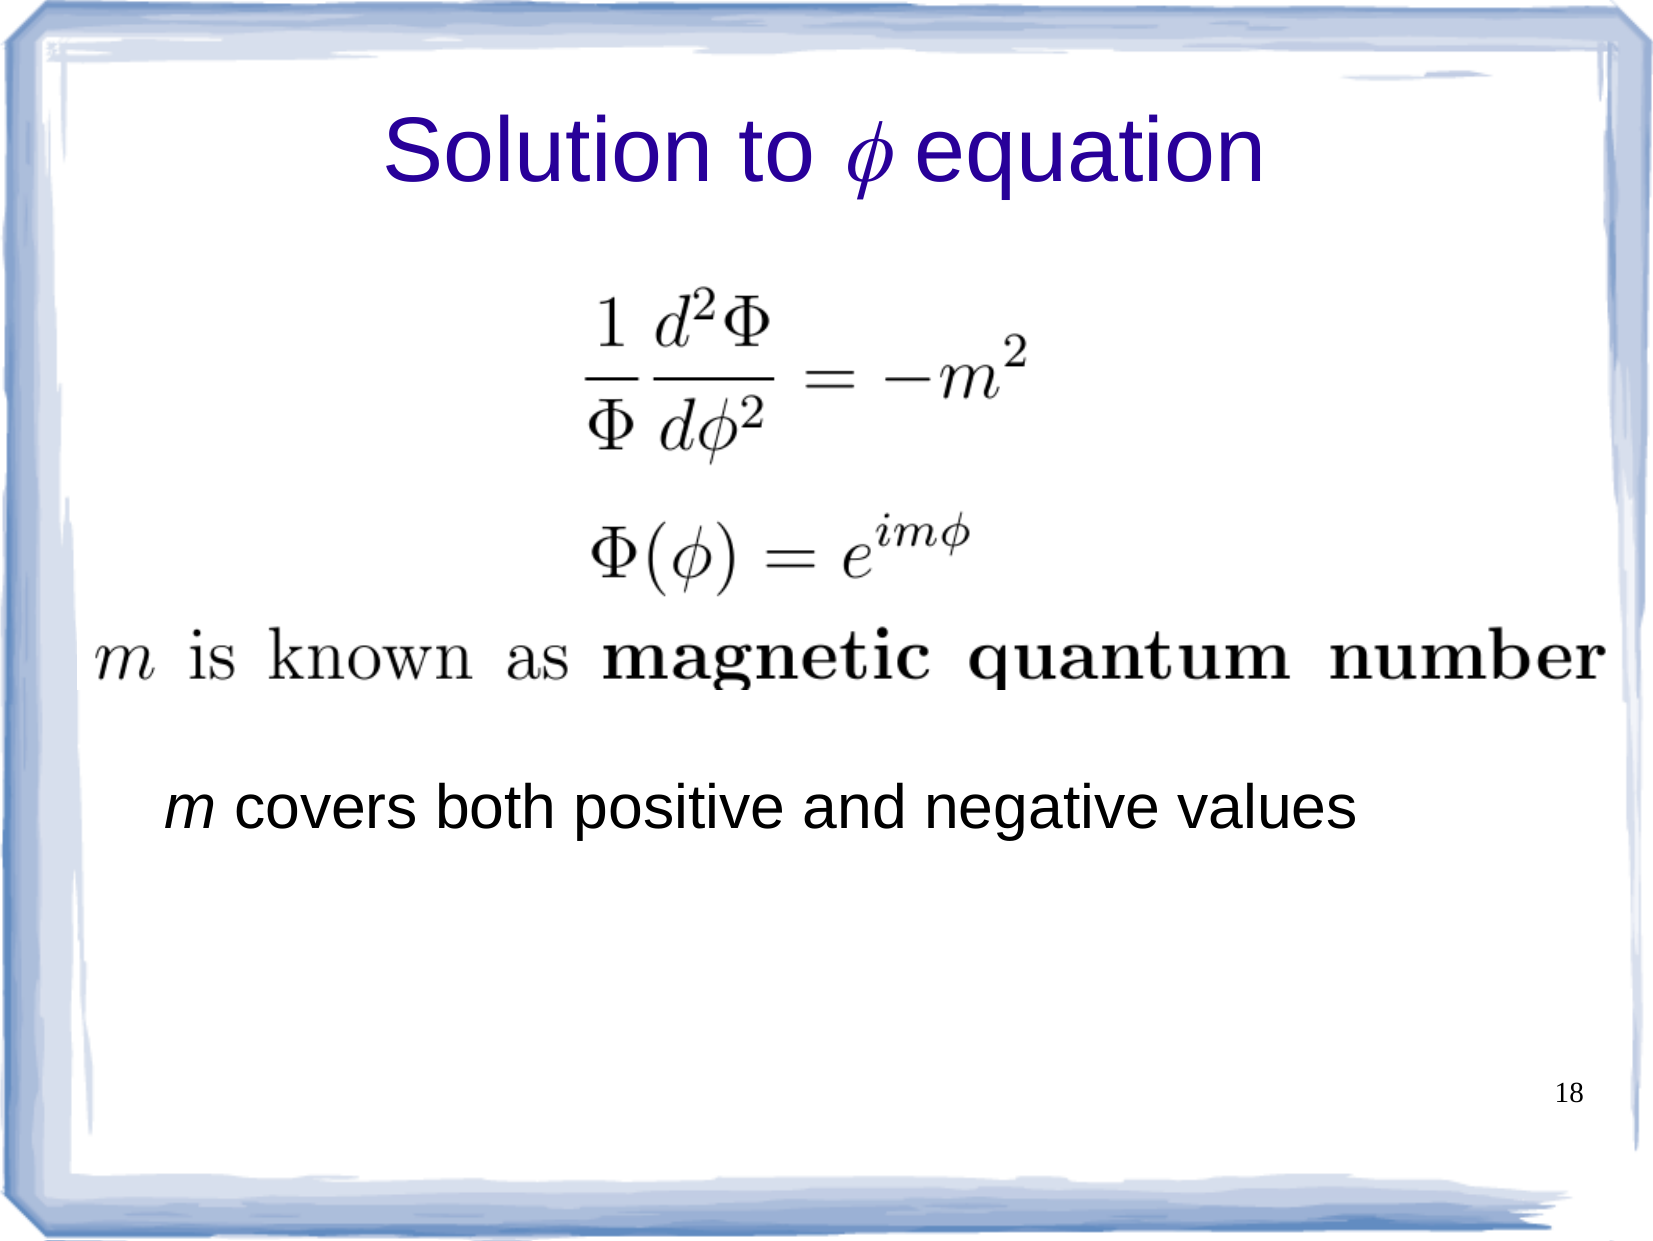

# Solution to f equation
m covers both positive and negative values
18